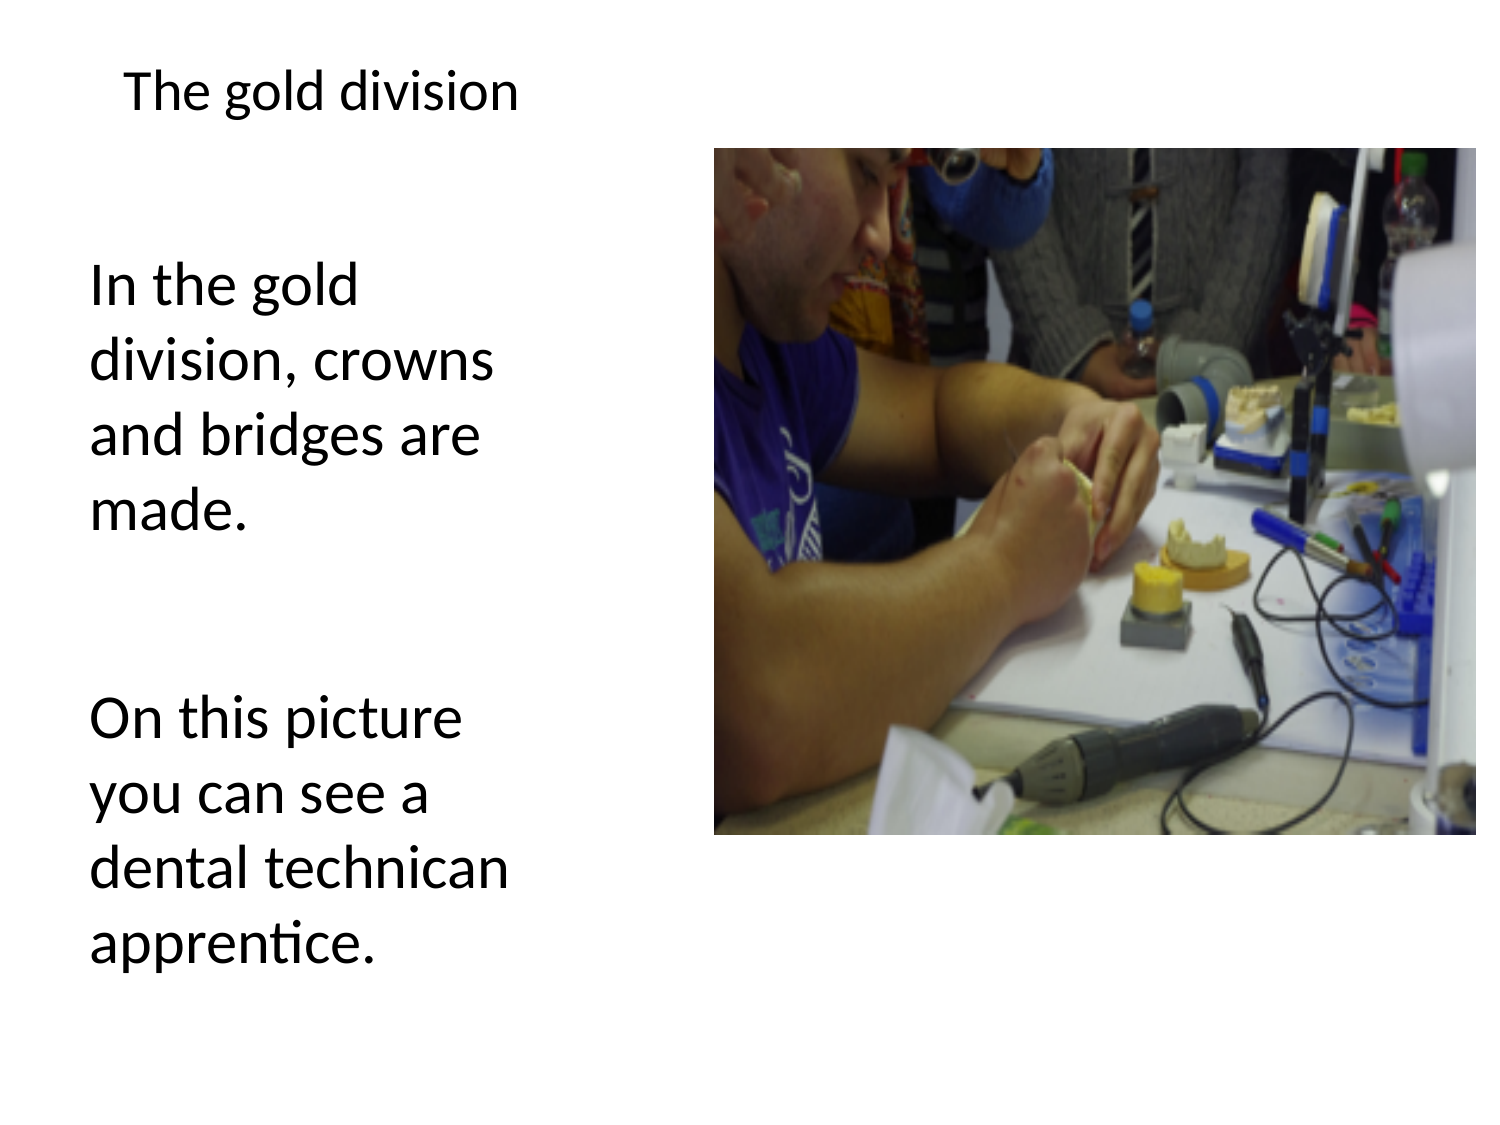

# The gold division
In the gold division, crowns and bridges are made.
On this picture you can see a dental technican apprentice.